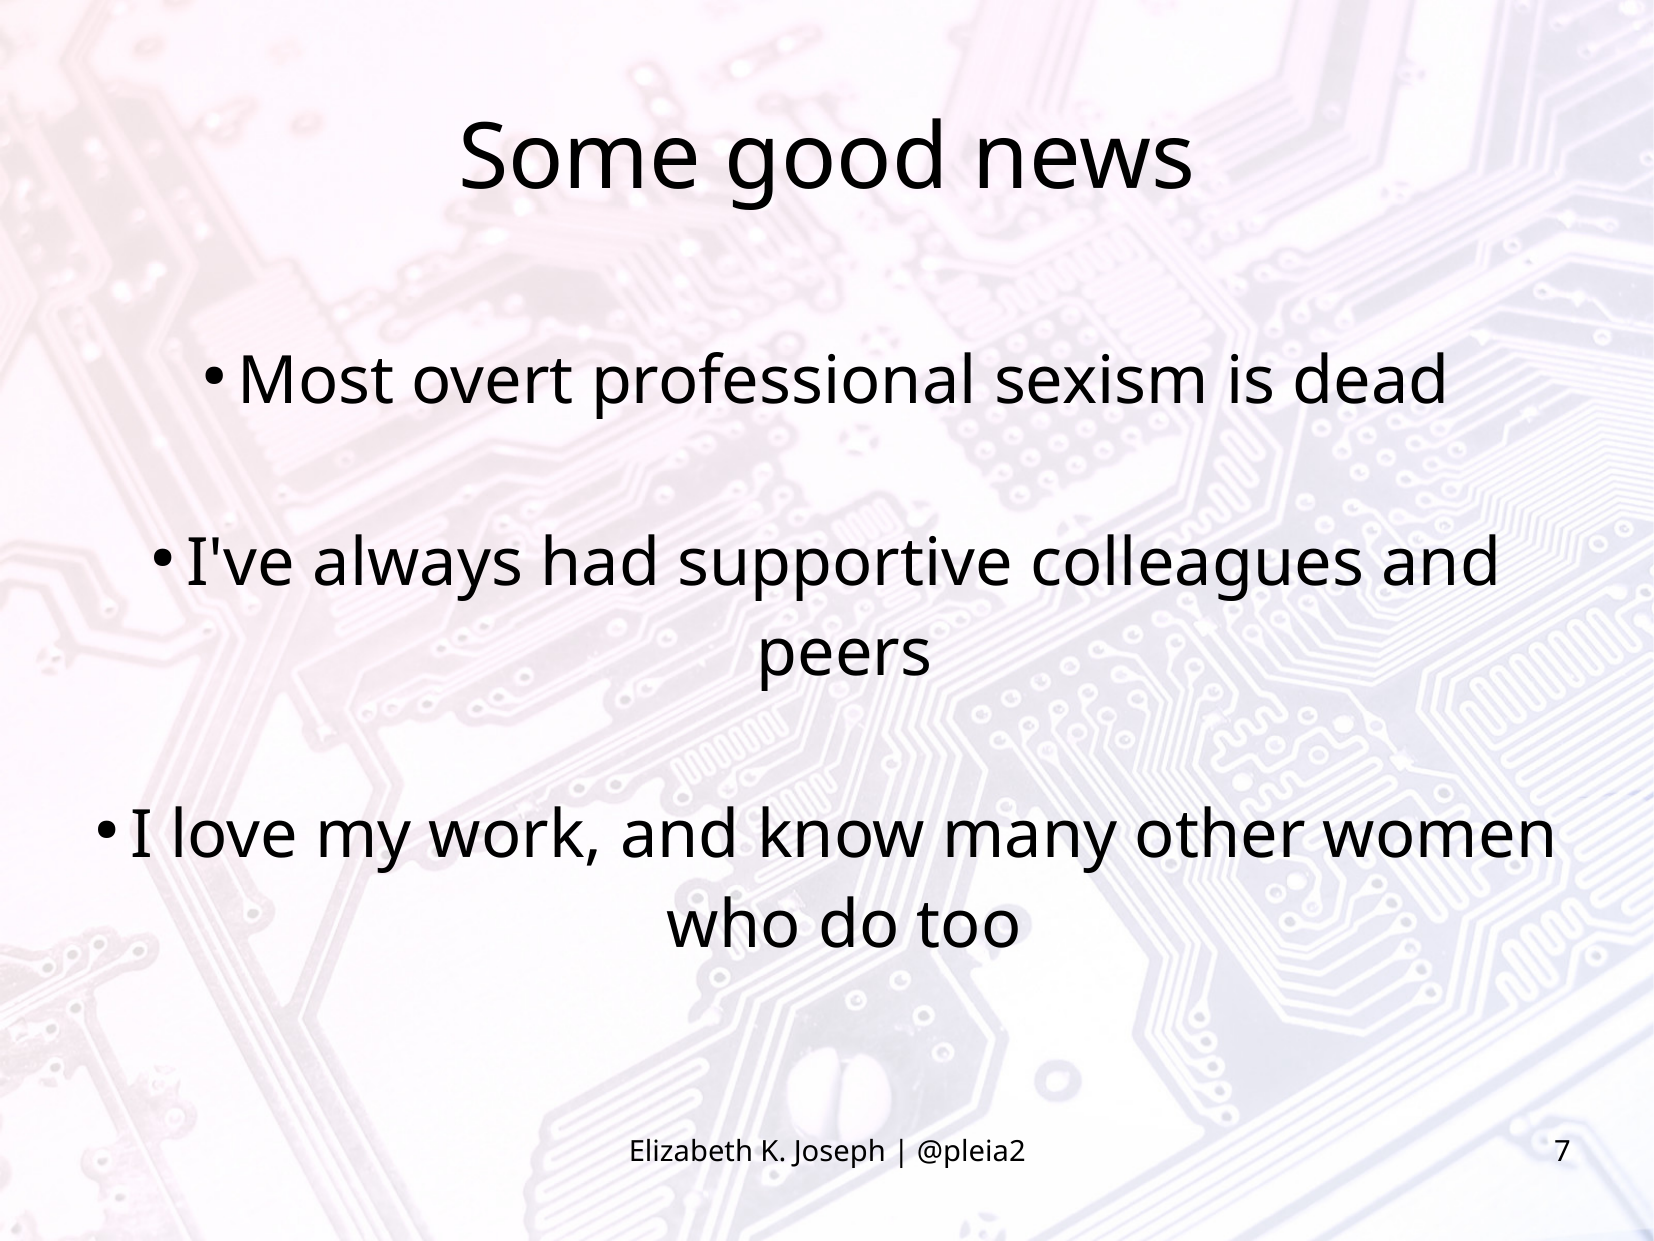

# Some good news
Most overt professional sexism is dead
I've always had supportive colleagues and peers
I love my work, and know many other women who do too
Elizabeth K. Joseph | @pleia2
7